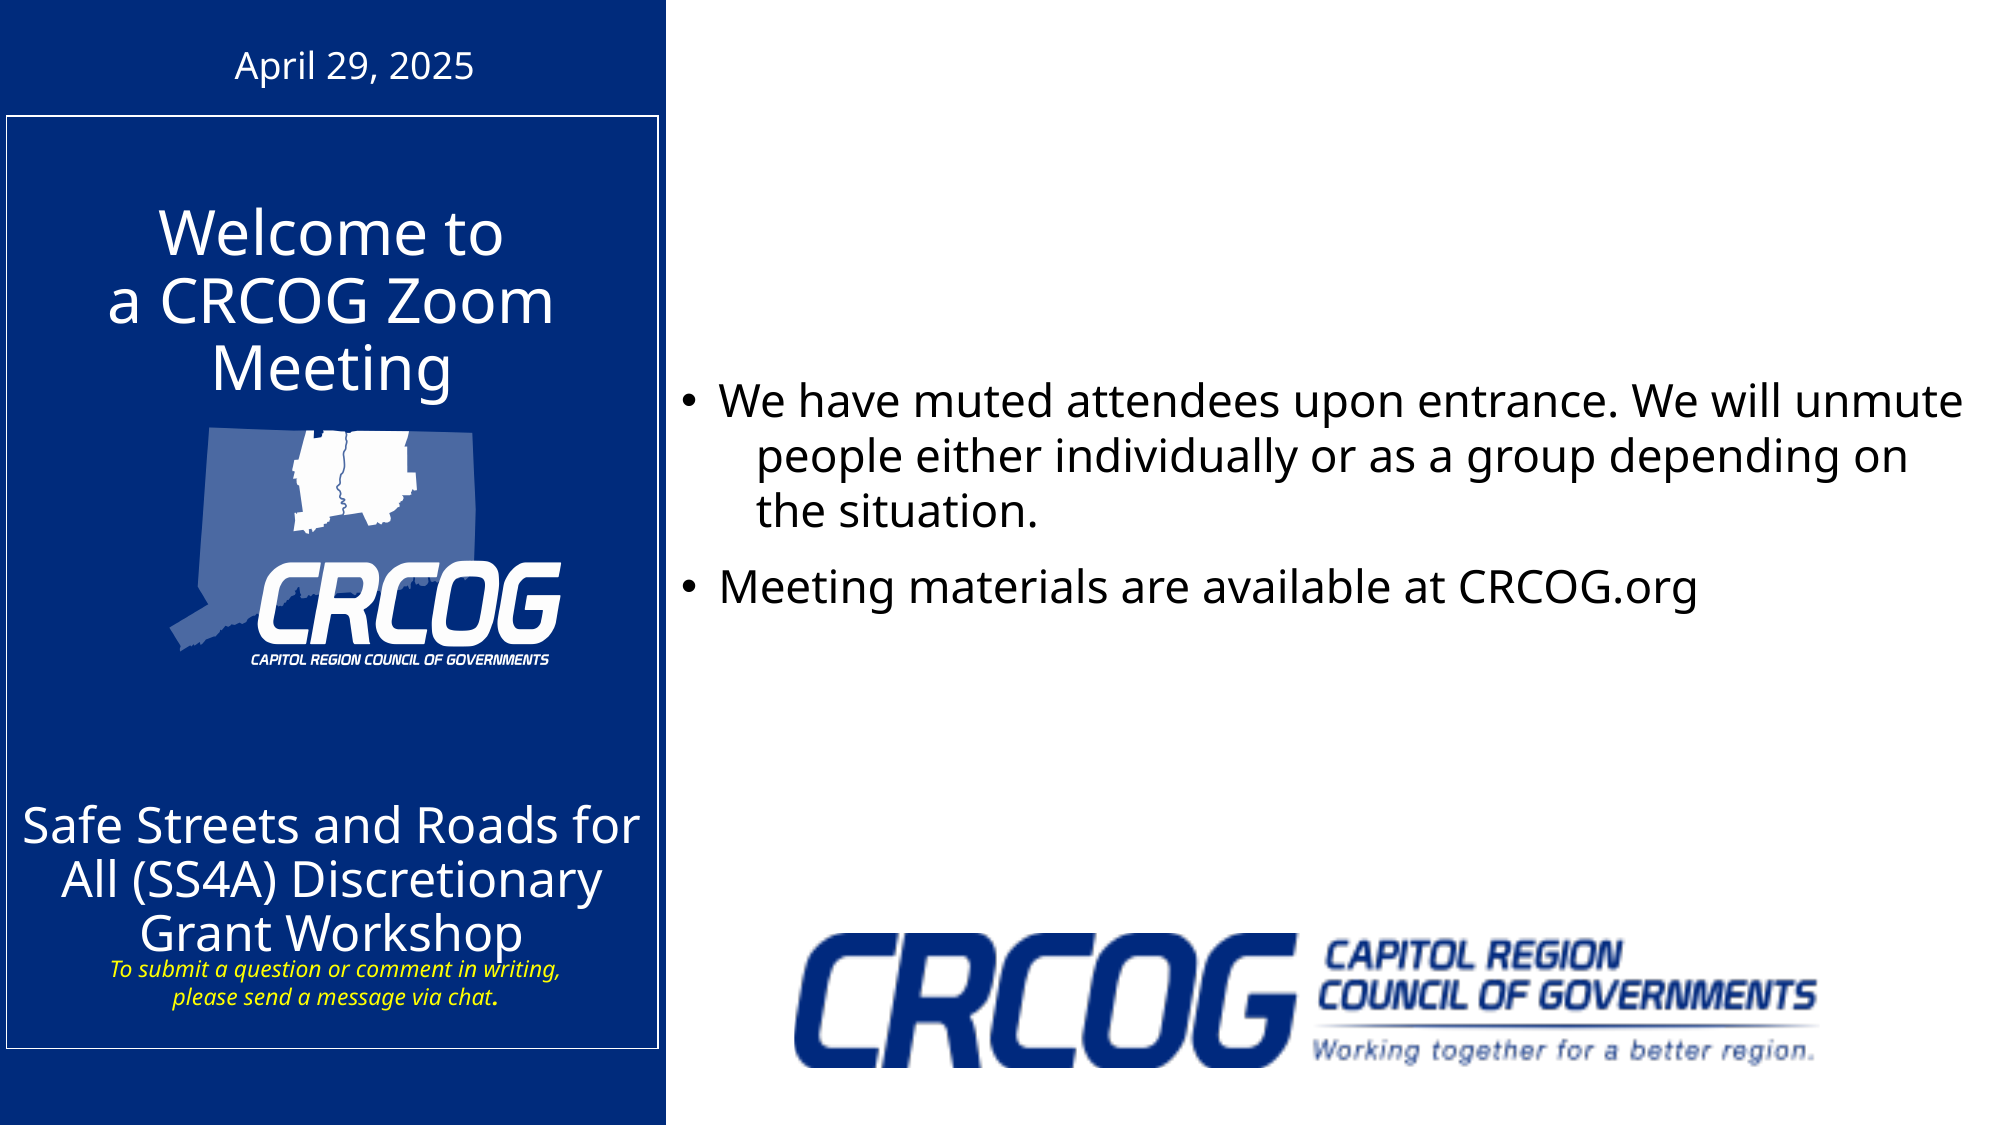

We have muted attendees upon entrance. We will unmute people either individually or as a group depending on the situation.
Meeting materials are available at CRCOG.org
April 29, 2025
# Welcome to a CRCOG Zoom Meeting Safe Streets and Roads for All (SS4A) Discretionary Grant Workshop
To submit a question or comment in writing,
please send a message via chat.